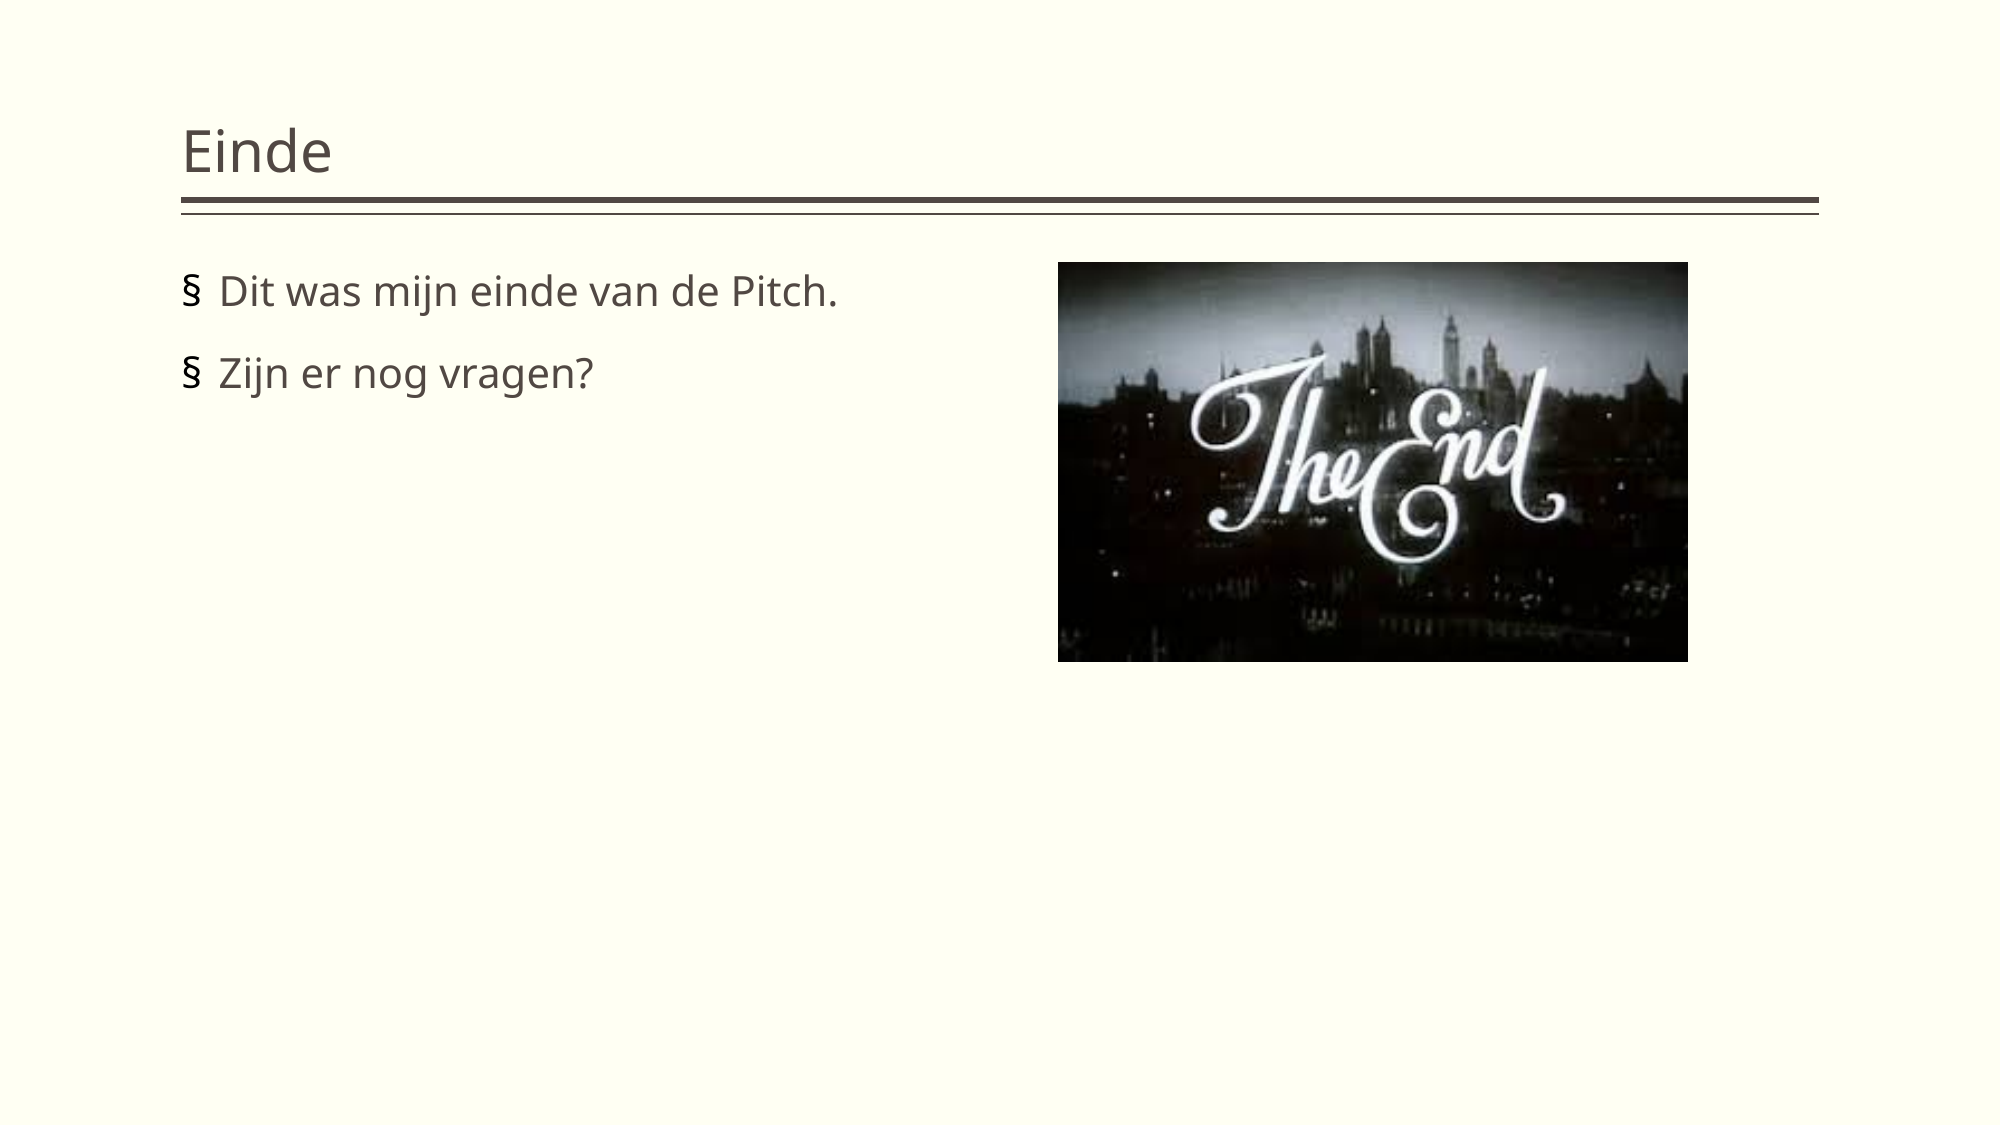

# Einde
Dit was mijn einde van de Pitch.
Zijn er nog vragen?